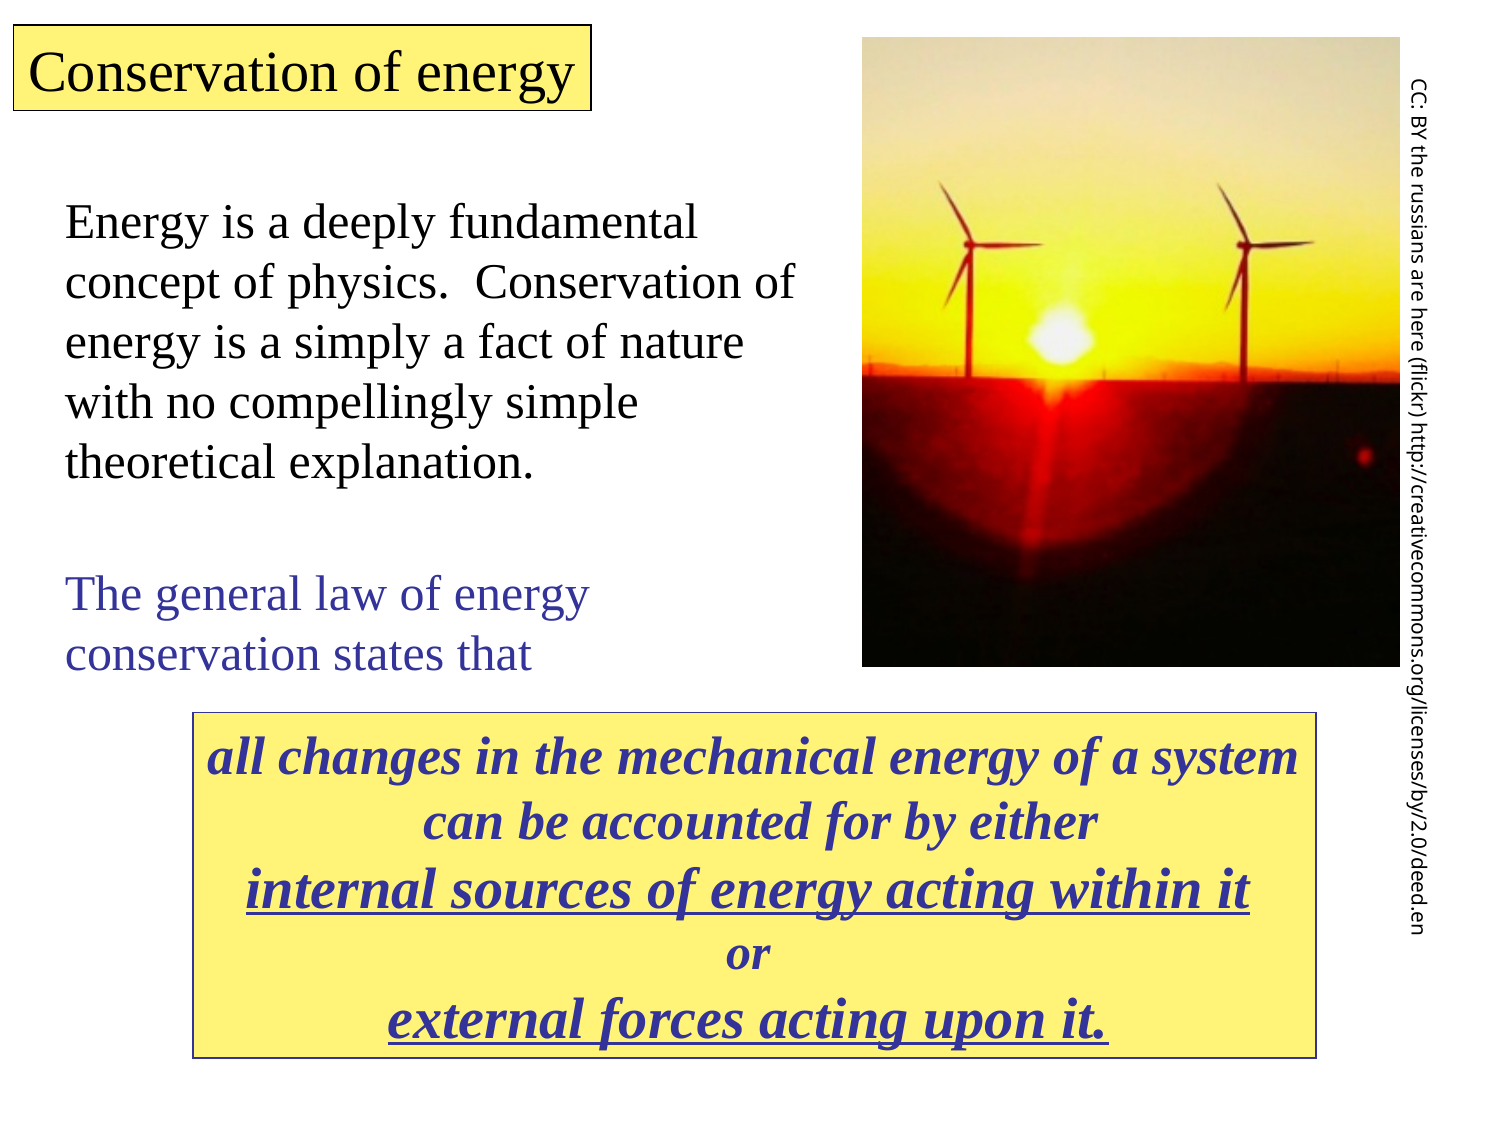

Conservation of energy
Energy is a deeply fundamental concept of physics. Conservation of energy is a simply a fact of nature with no compellingly simple theoretical explanation.
The general law of energy conservation states that
CC: BY the russians are here (flickr) http://creativecommons.org/licenses/by/2.0/deed.en
all changes in the mechanical energy of a system
 can be accounted for by either
internal sources of energy acting within it
or
external forces acting upon it.